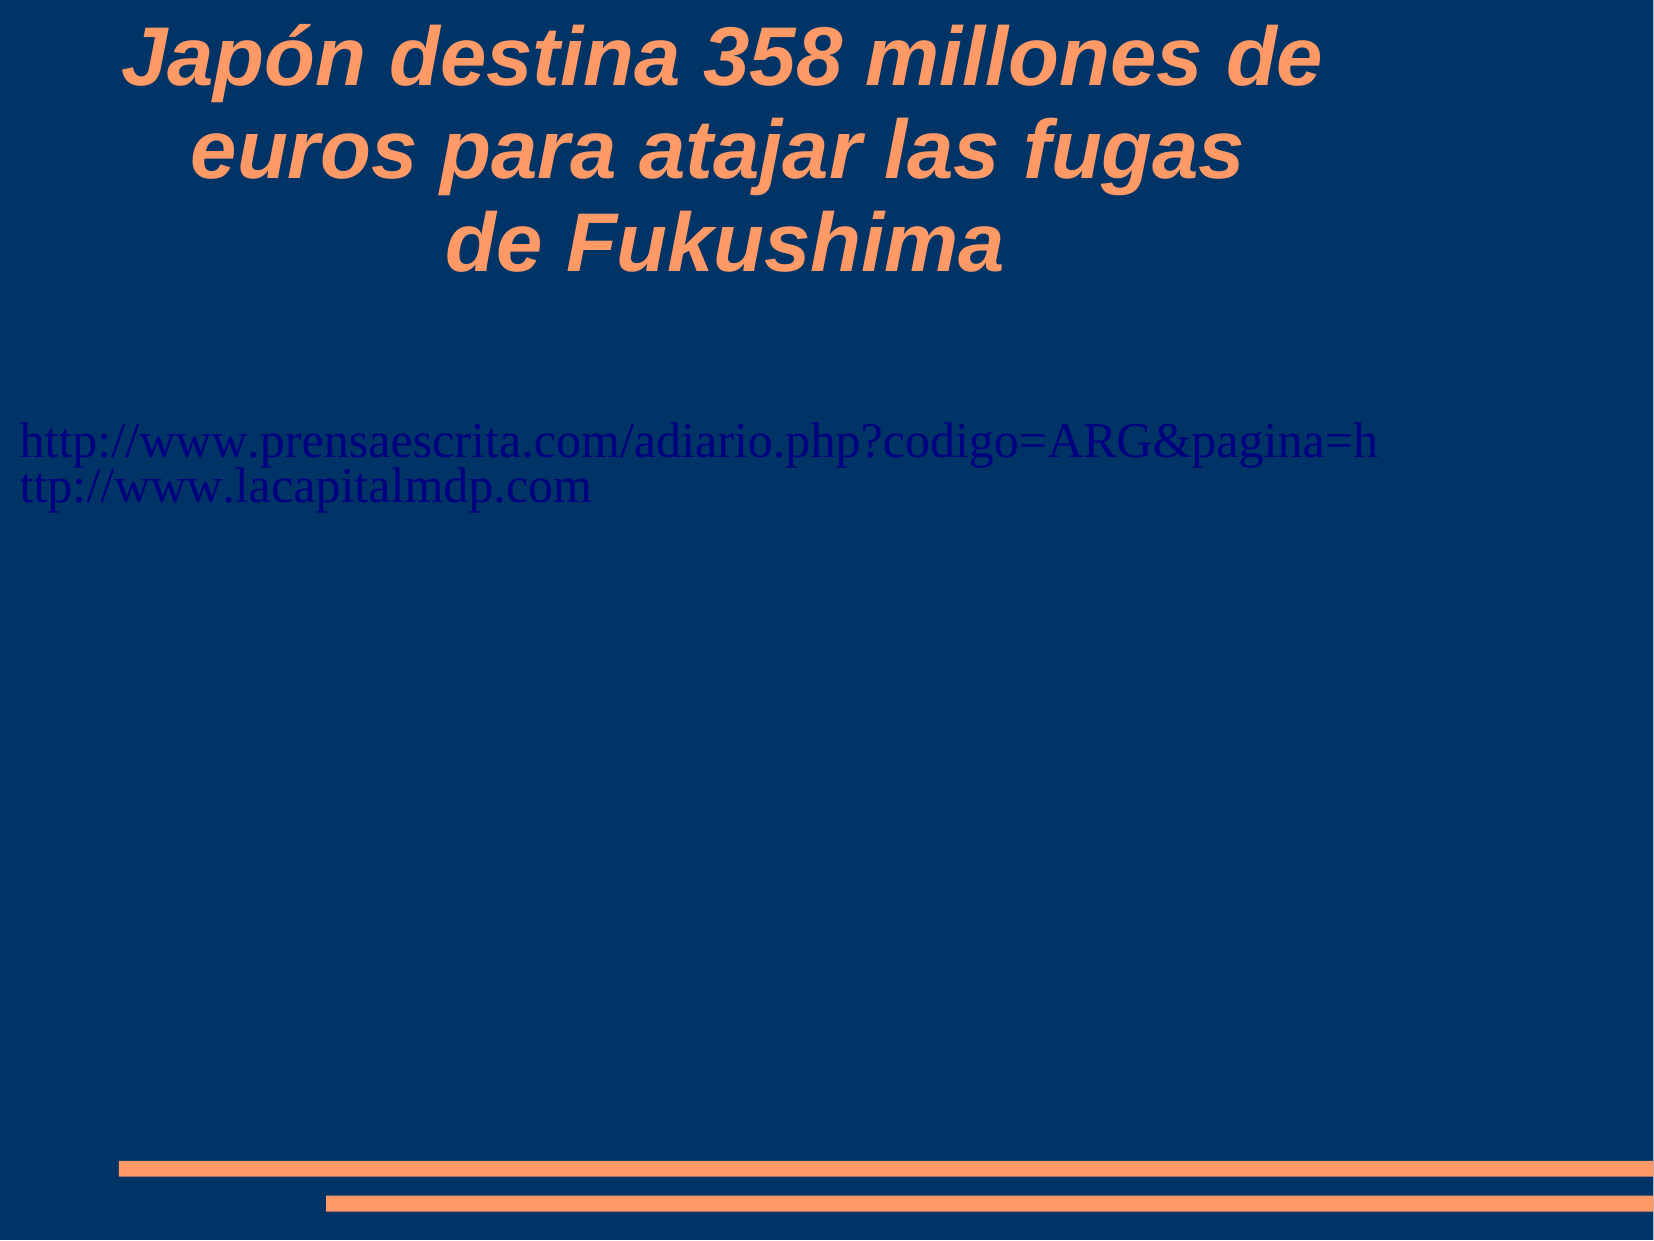

# Japón destina 358 millones de euros para atajar las fugas de Fukushima
http://www.prensaescrita.com/adiario.php?codigo=ARG&pagina=http://www.lacapitalmdp.com